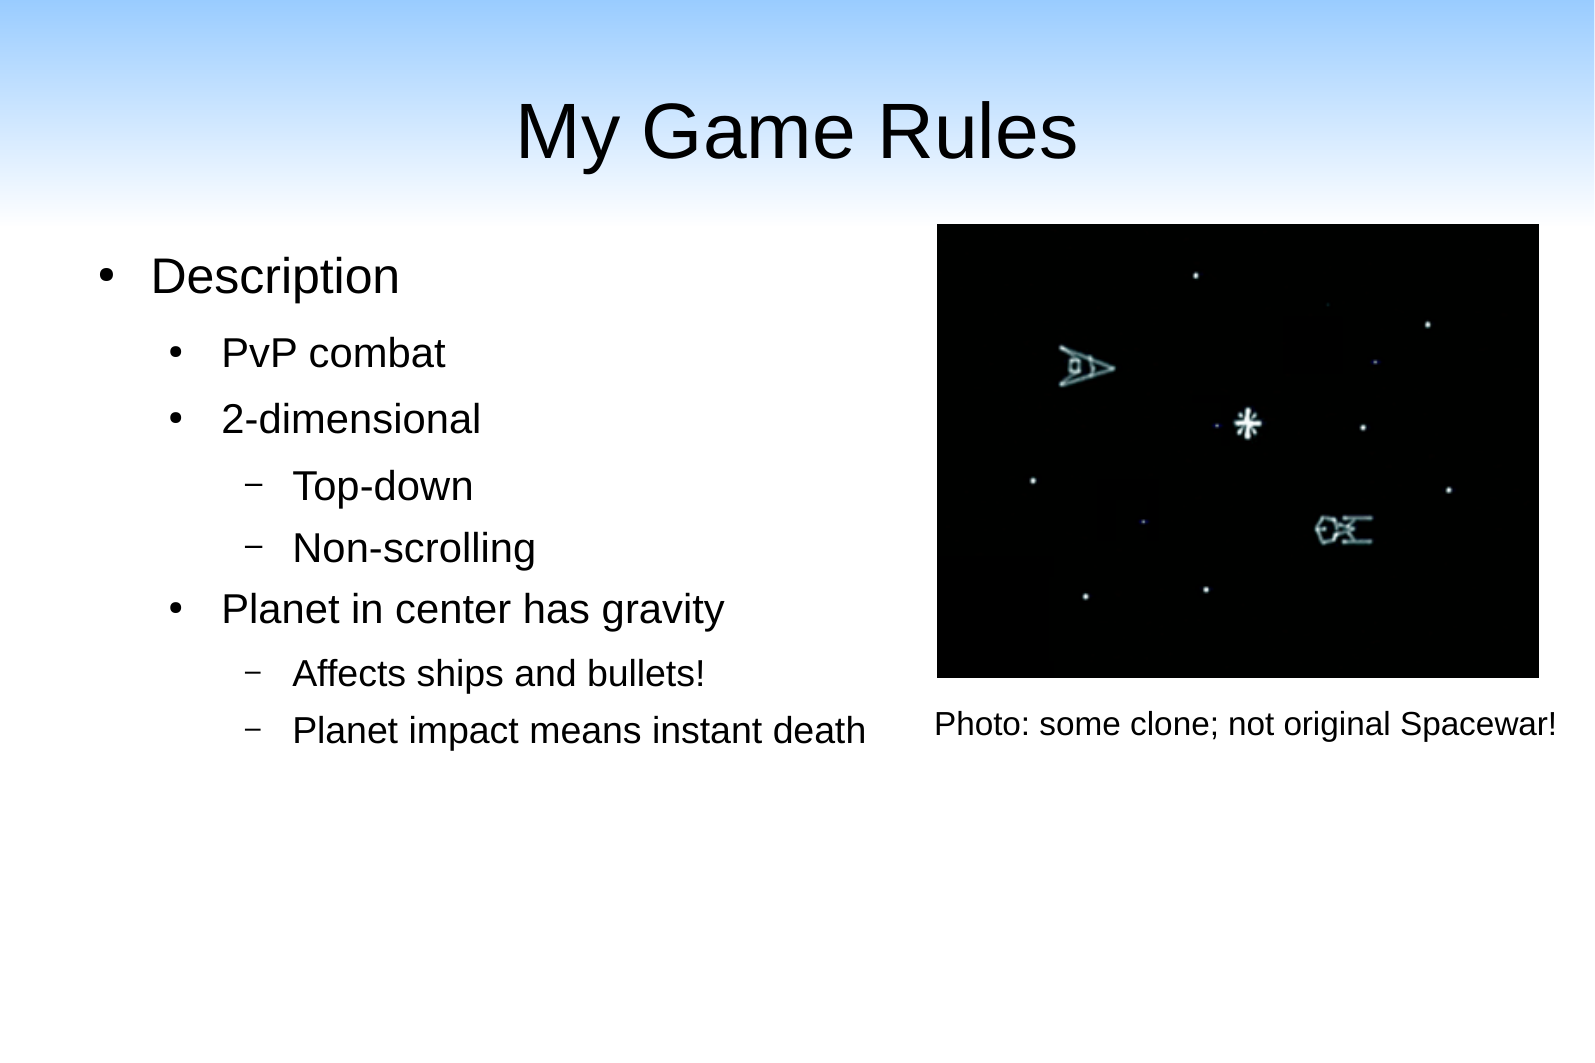

# My Game Rules
Description
PvP combat
2-dimensional
Top-down
Non-scrolling
Planet in center has gravity
Affects ships and bullets!
Planet impact means instant death
Photo: some clone; not original Spacewar!